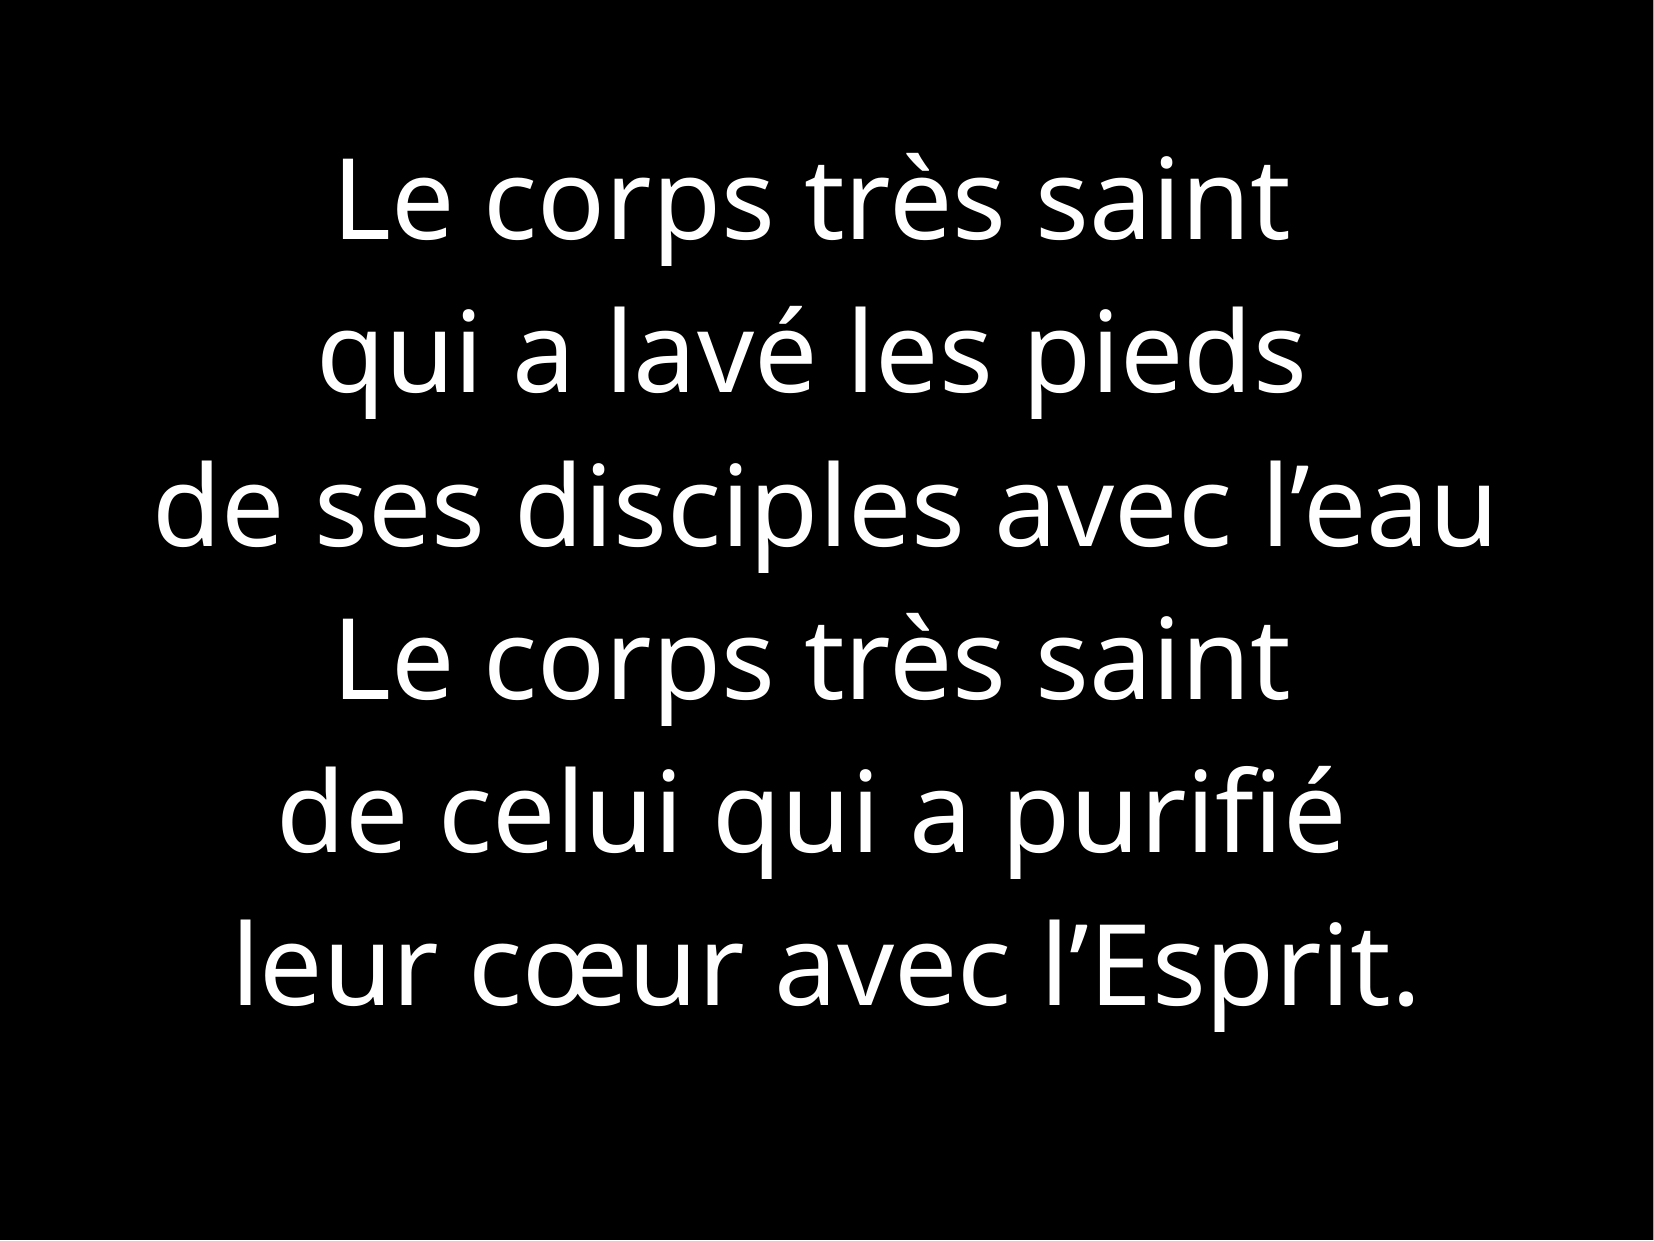

# Le corps très saint
qui a lavé les pieds
de ses disciples avec l’eau
Le corps très saint
de celui qui a purifié
leur cœur avec l’Esprit.